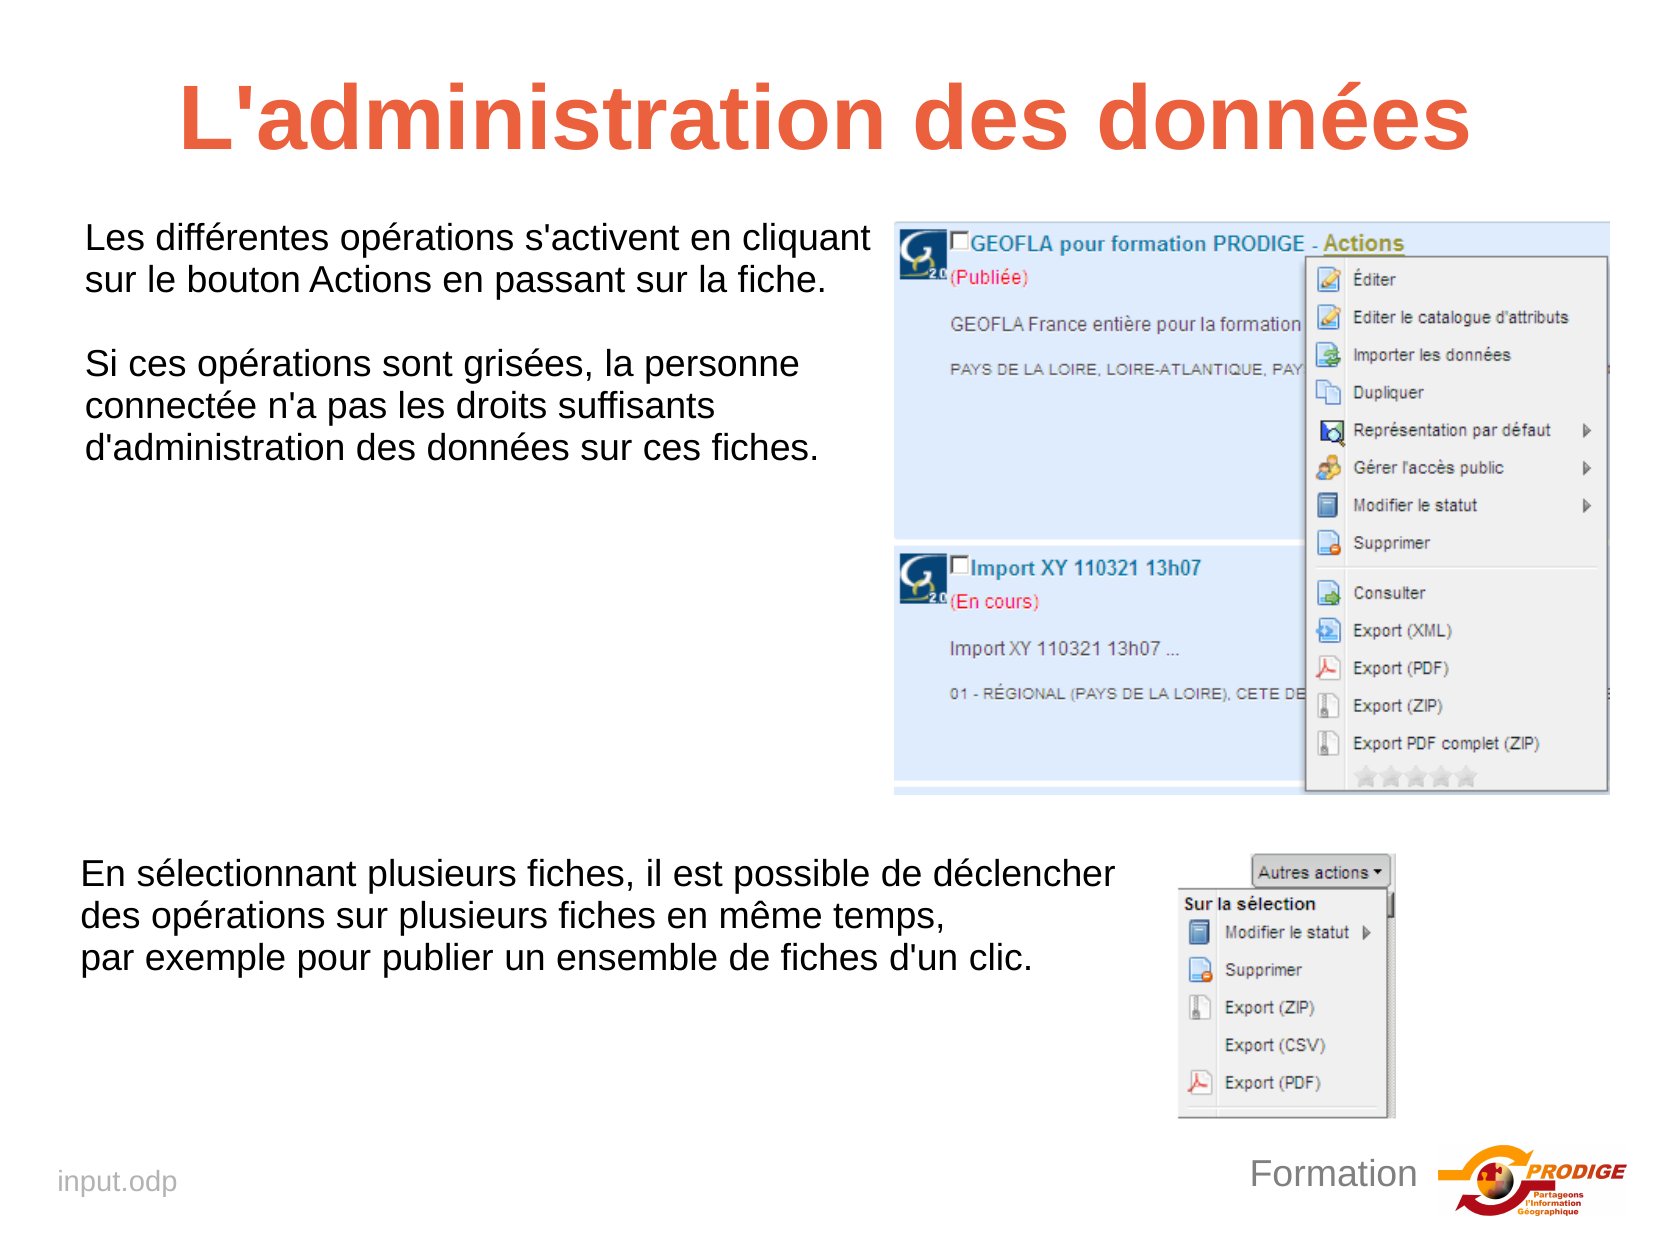

# L'administration des données
Les différentes opérations s'activent en cliquant
sur le bouton Actions en passant sur la fiche.
Si ces opérations sont grisées, la personne
connectée n'a pas les droits suffisants
d'administration des données sur ces fiches.
En sélectionnant plusieurs fiches, il est possible de déclencher
des opérations sur plusieurs fiches en même temps,
par exemple pour publier un ensemble de fiches d'un clic.